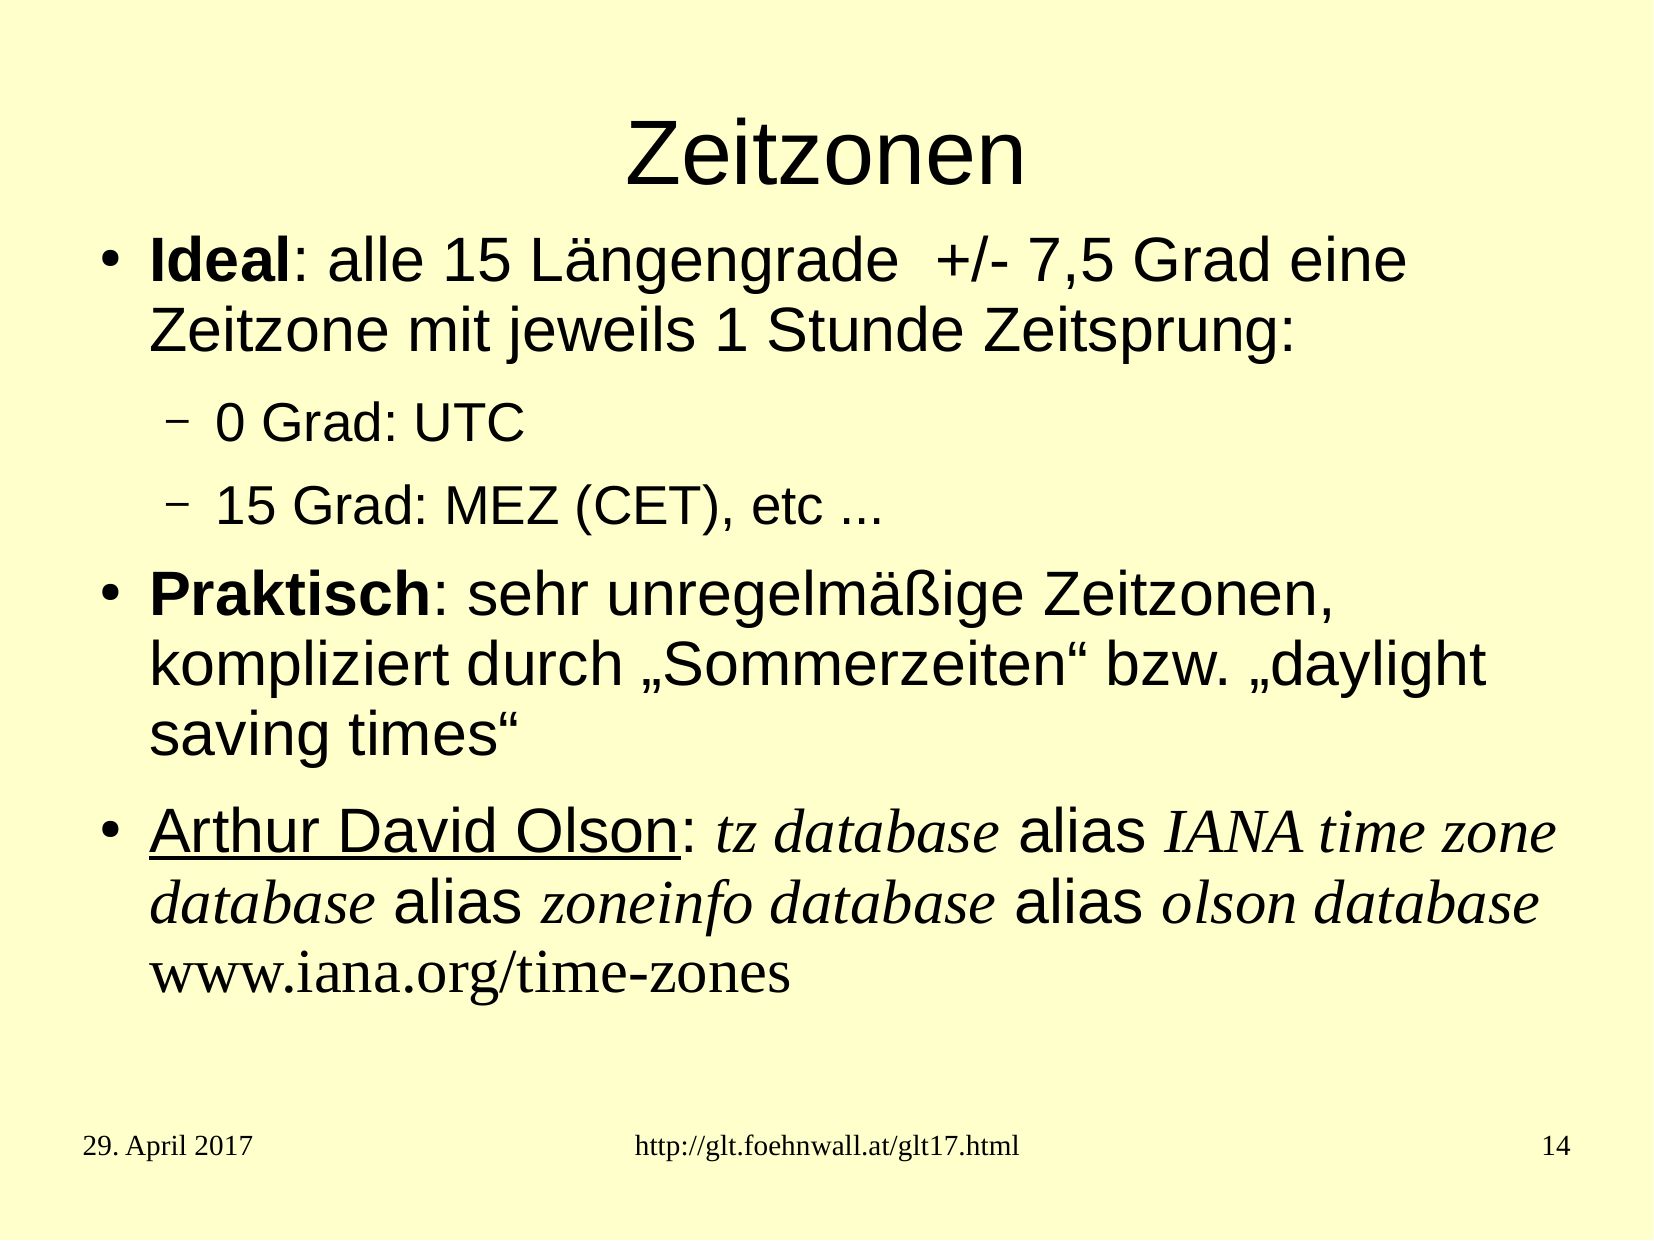

# Zeitzonen
Ideal: alle 15 Längengrade +/- 7,5 Grad eine Zeitzone mit jeweils 1 Stunde Zeitsprung:
0 Grad: UTC
15 Grad: MEZ (CET), etc ...
Praktisch: sehr unregelmäßige Zeitzonen, kompliziert durch „Sommerzeiten“ bzw. „daylight saving times“
Arthur David Olson: tz database alias IANA time zone database alias zoneinfo database alias olson database
www.iana.org/time-zones
29. April 2017
http://glt.foehnwall.at/glt17.html
14